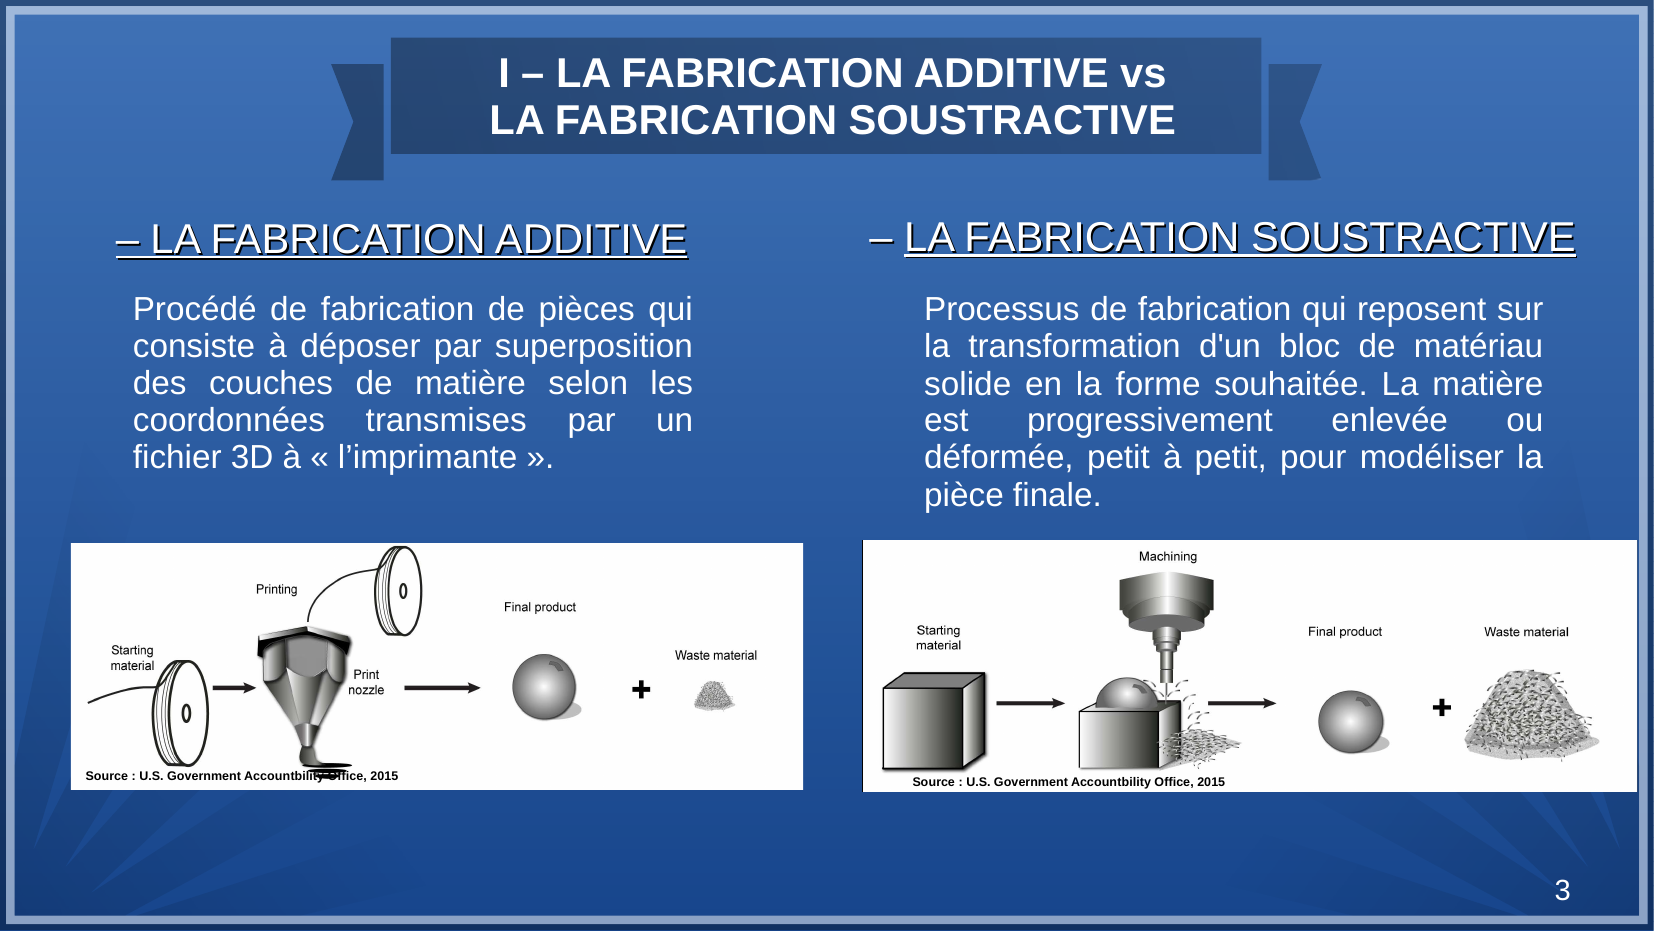

# I – LA FABRICATION ADDITIVE vs LA FABRICATION SOUSTRACTIVE
– LA FABRICATION SOUSTRACTIVE
– LA FABRICATION ADDITIVE
Procédé de fabrication de pièces qui consiste à déposer par superposition des couches de matière selon les coordonnées transmises par un fichier 3D à « l’imprimante ».
Processus de fabrication qui reposent sur la transformation d'un bloc de matériau solide en la forme souhaitée. La matière est progressivement enlevée ou déformée, petit à petit, pour modéliser la pièce finale.
Source : U.S. Government Accountbility Office, 2015
Source : U.S. Government Accountbility Office, 2015
3